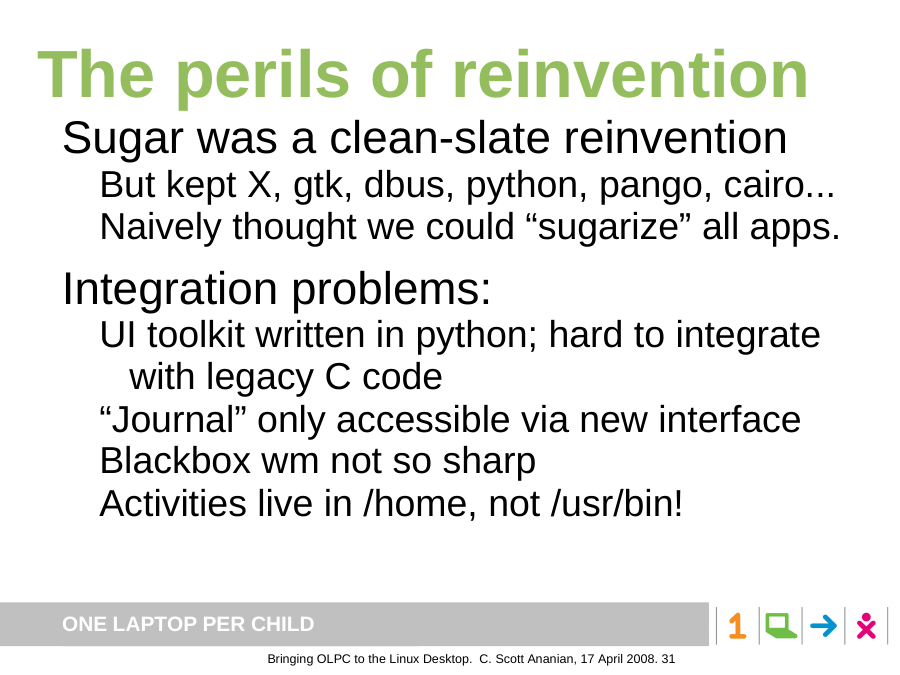

# The perils of reinvention
Sugar was a clean-slate reinvention
But kept X, gtk, dbus, python, pango, cairo...
Naively thought we could “sugarize” all apps.
Integration problems:
UI toolkit written in python; hard to integrate with legacy C code
“Journal” only accessible via new interface
Blackbox wm not so sharp
Activities live in /home, not /usr/bin!